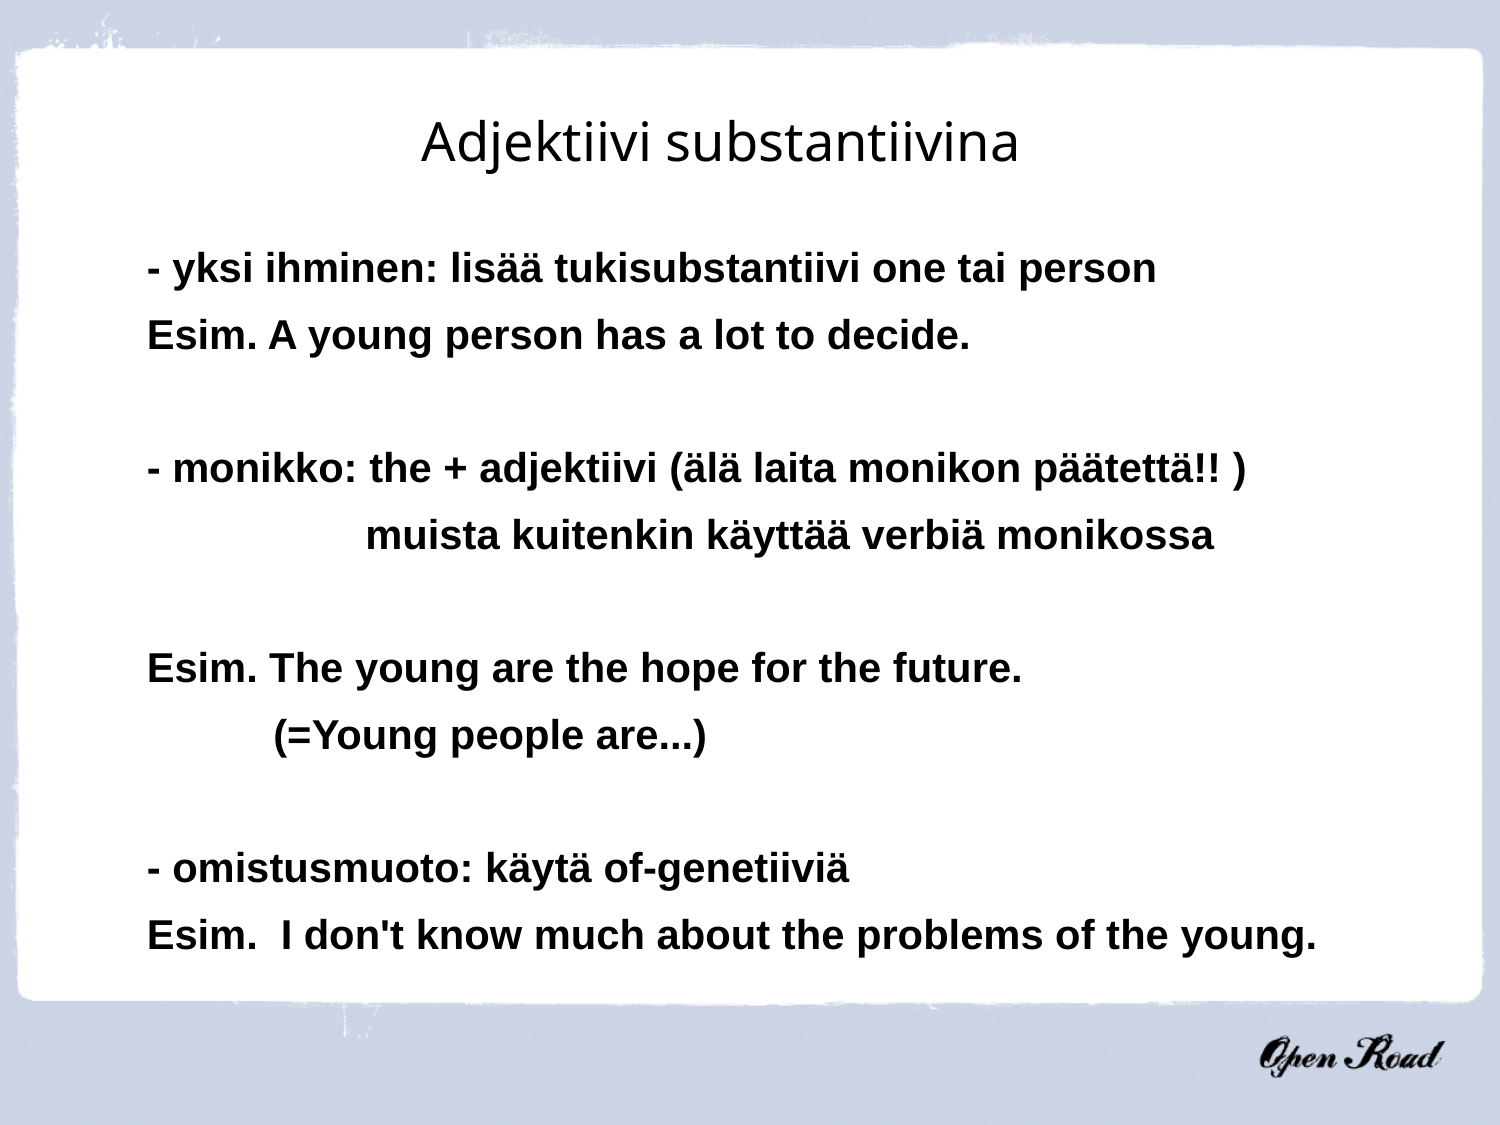

Adjektiivi substantiivina
- yksi ihminen: lisää tukisubstantiivi one tai person
Esim. A young person has a lot to decide.
- monikko: the + adjektiivi (älä laita monikon päätettä!! )
 muista kuitenkin käyttää verbiä monikossa
Esim. The young are the hope for the future.
 (=Young people are...)
- omistusmuoto: käytä of-genetiiviä
Esim. I don't know much about the problems of the young.